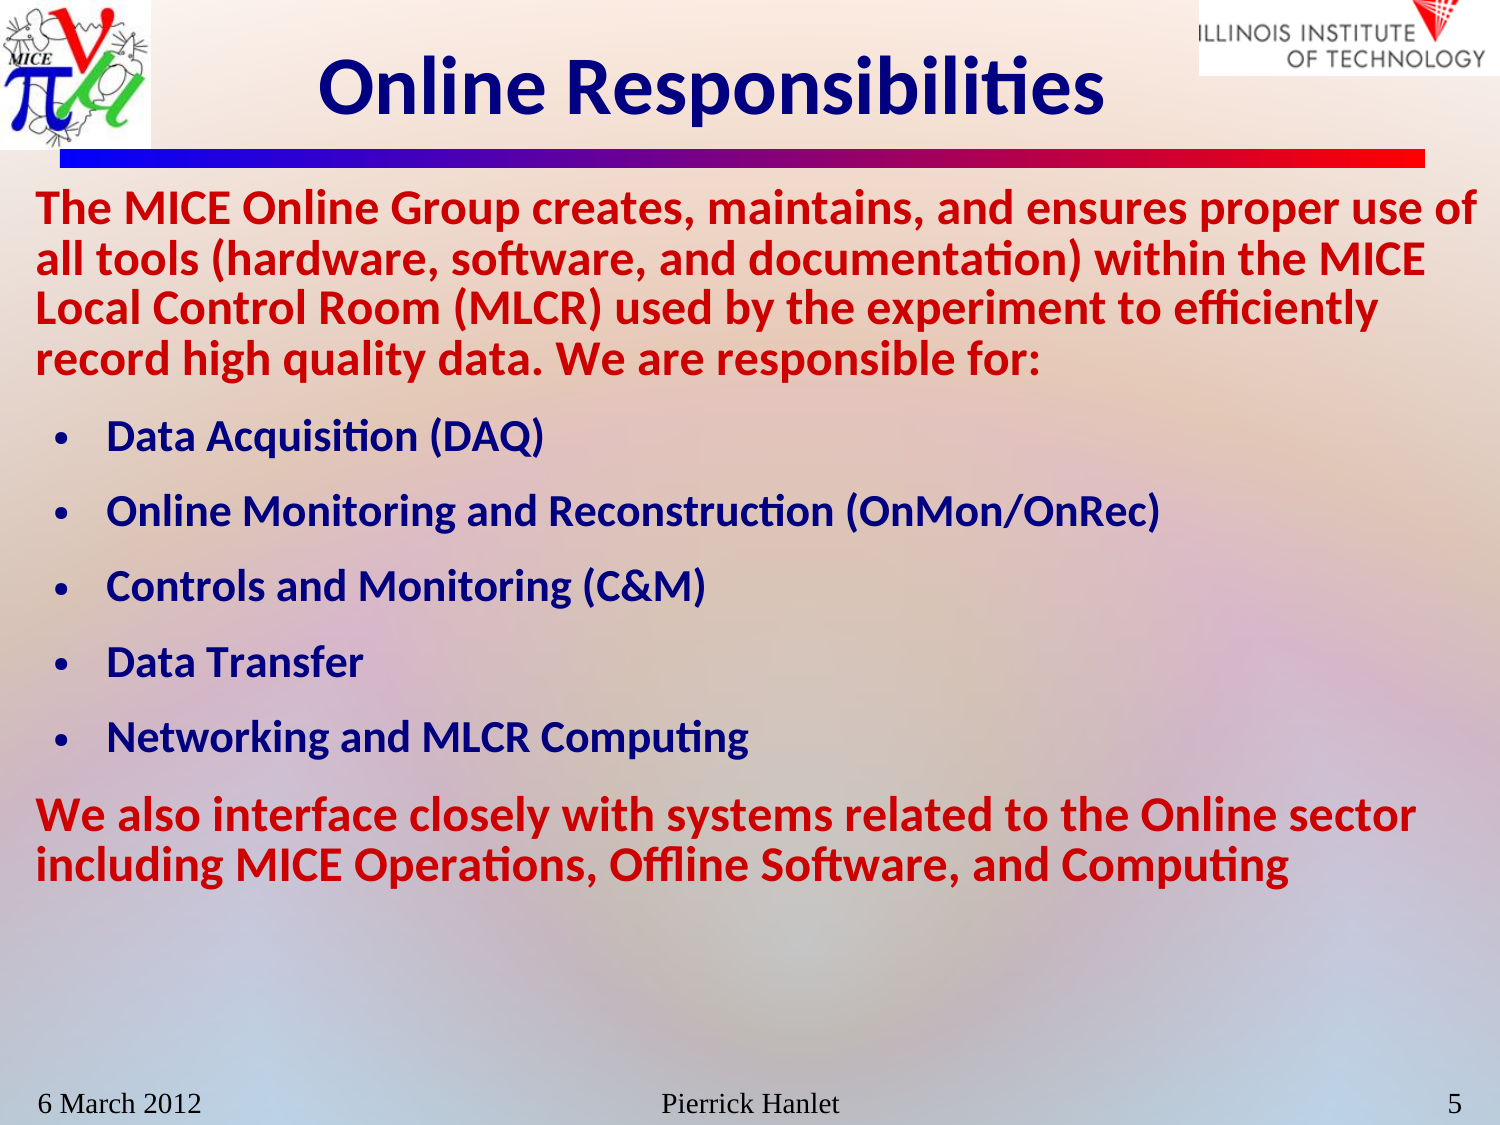

# Online Responsibilities
The MICE Online Group creates, maintains, and ensures proper use of all tools (hardware, software, and documentation) within the MICE Local Control Room (MLCR) used by the experiment to efficiently record high quality data. We are responsible for:
Data Acquisition (DAQ)
Online Monitoring and Reconstruction (OnMon/OnRec)
Controls and Monitoring (C&M)
Data Transfer
Networking and MLCR Computing
We also interface closely with systems related to the Online sector including MICE Operations, Offline Software, and Computing
5